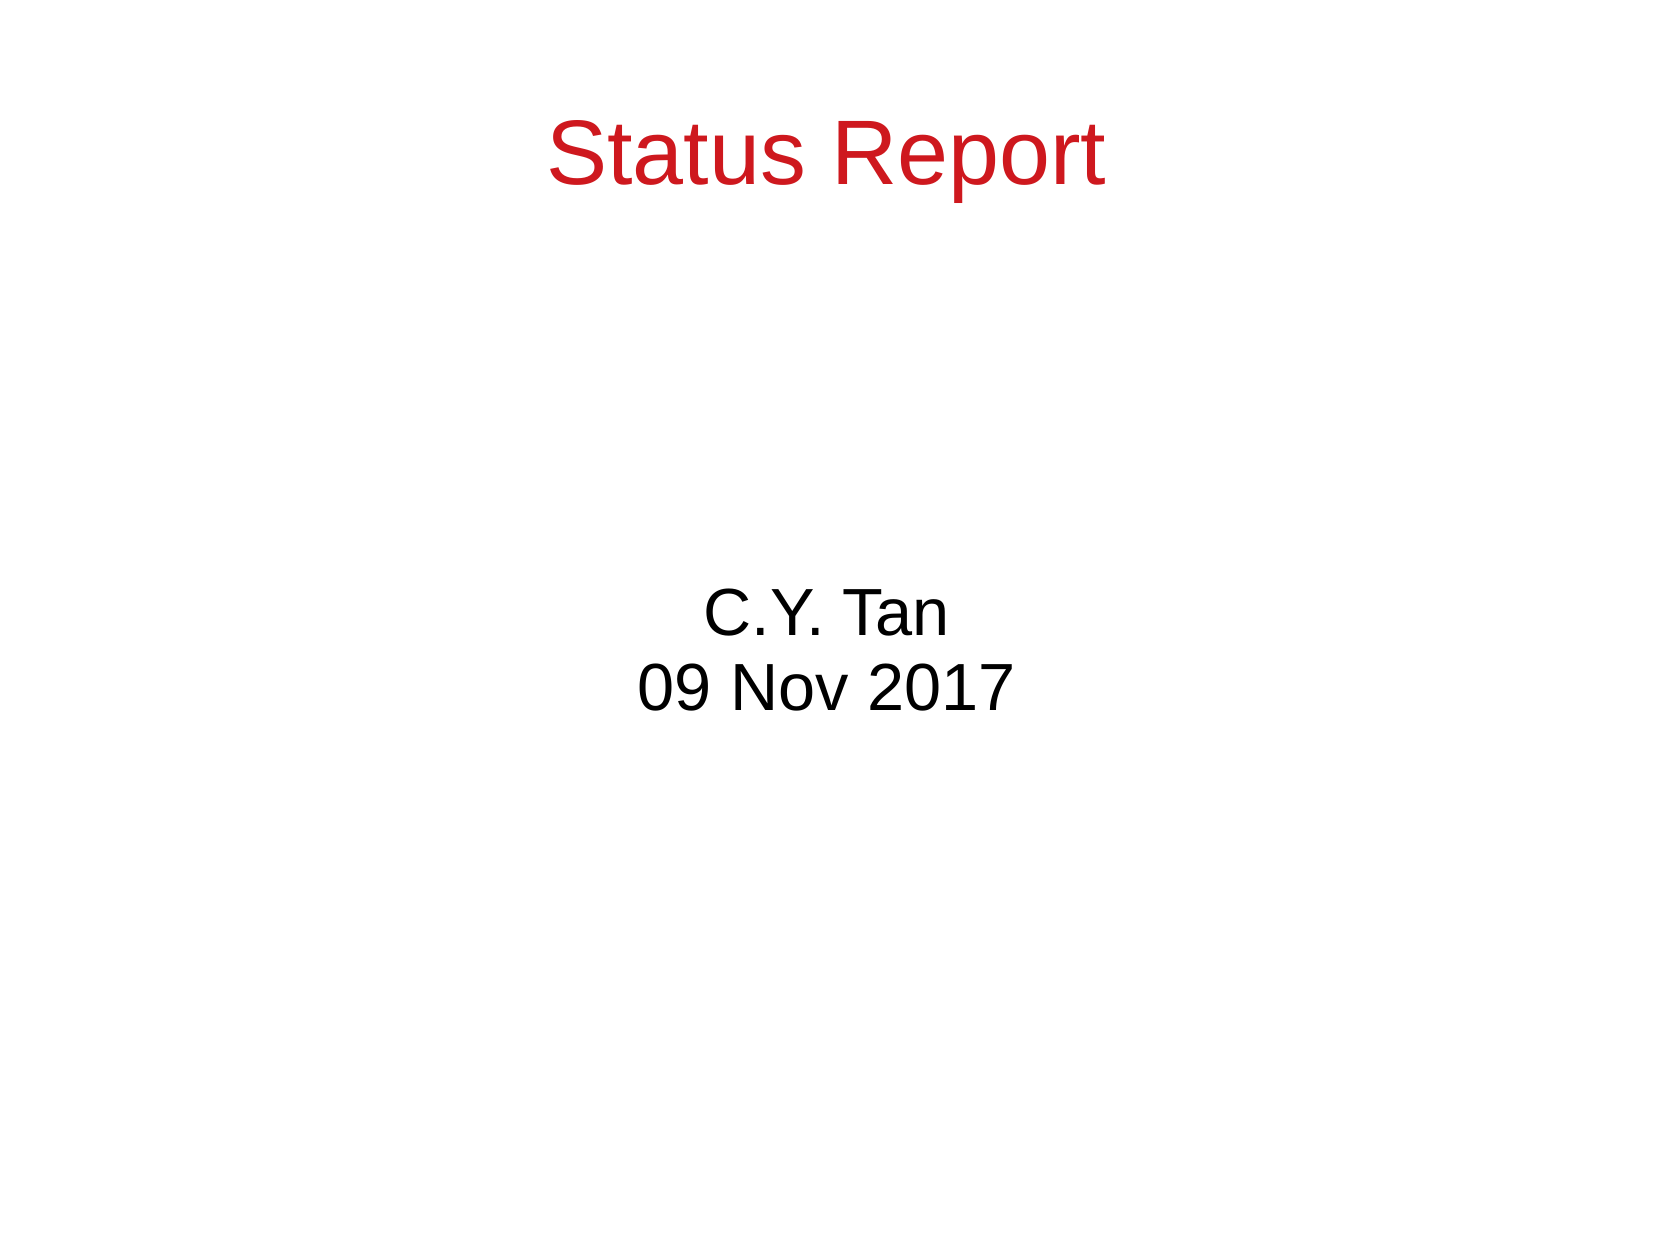

# Status Report
C.Y. Tan
09 Nov 2017